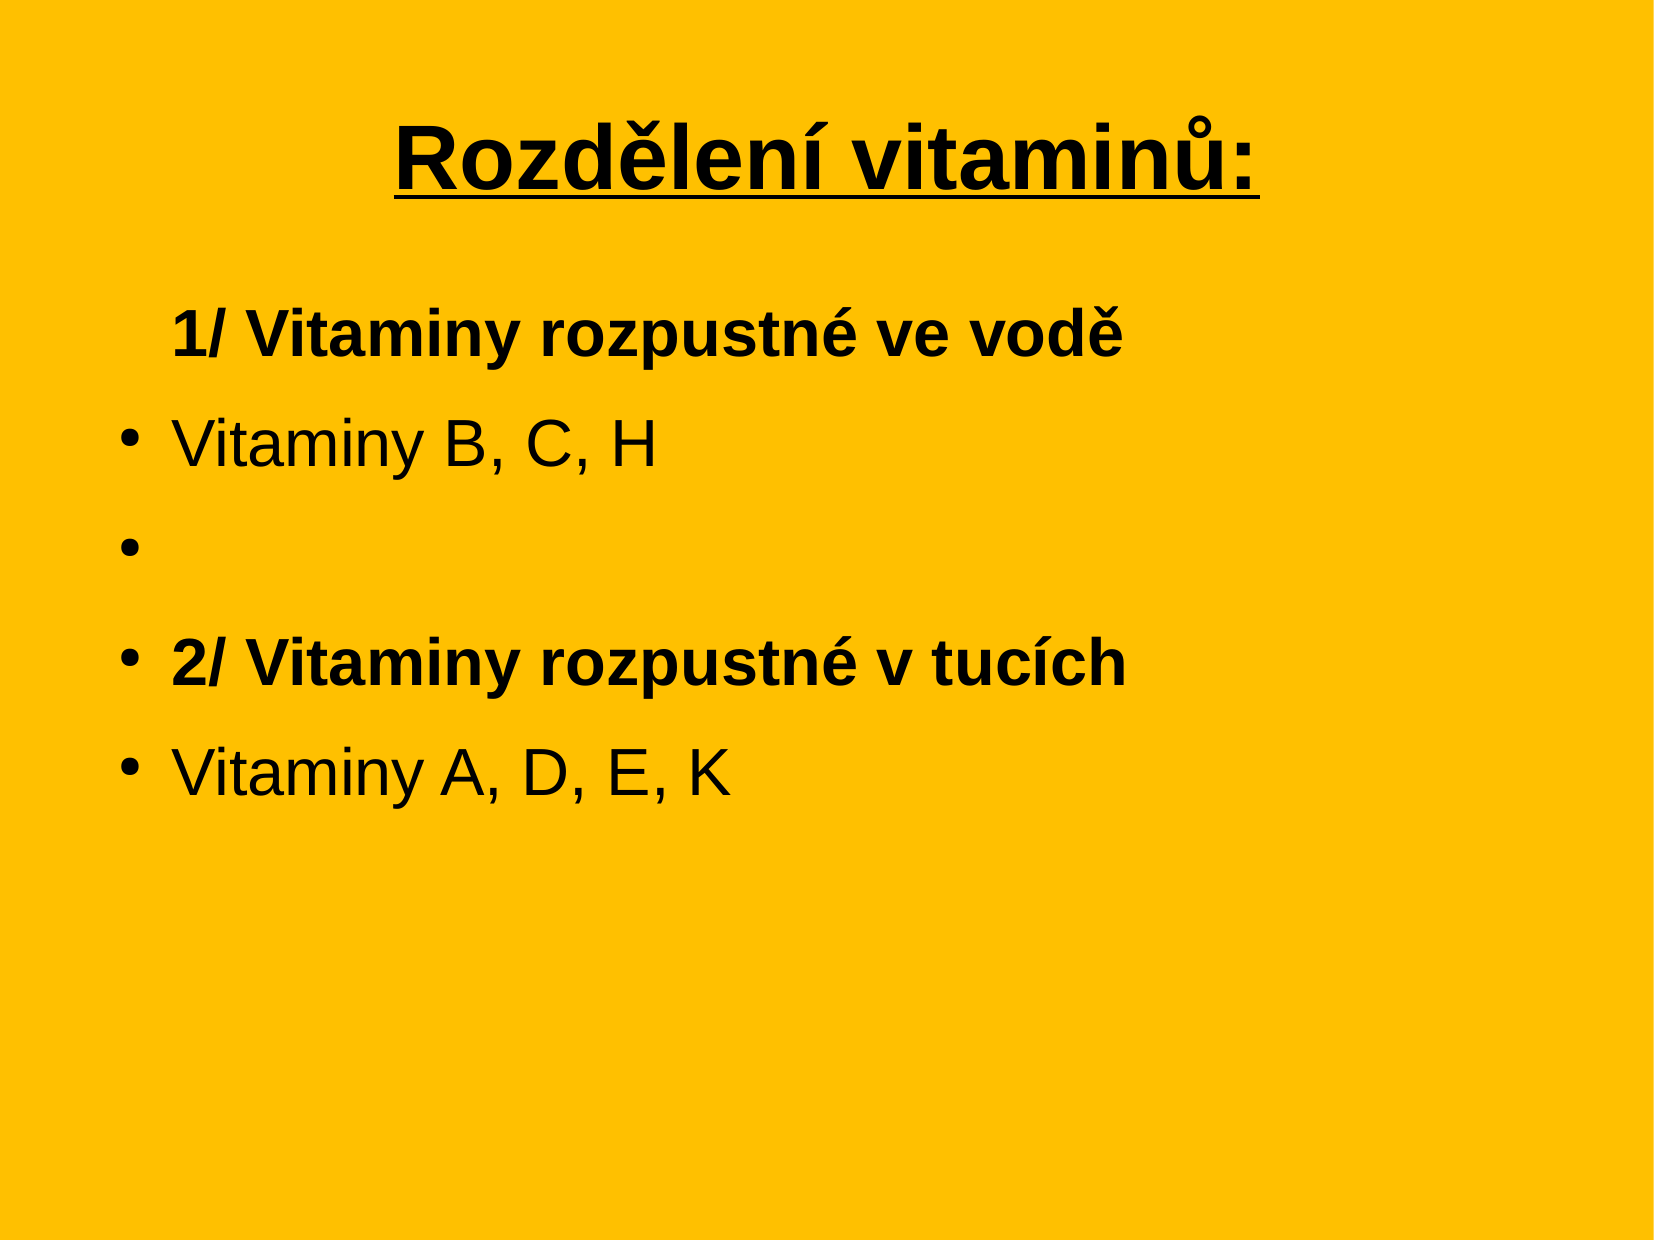

# Rozdělení vitaminů:
1/ Vitaminy rozpustné ve vodě
Vitaminy B, C, H
2/ Vitaminy rozpustné v tucích
Vitaminy A, D, E, K